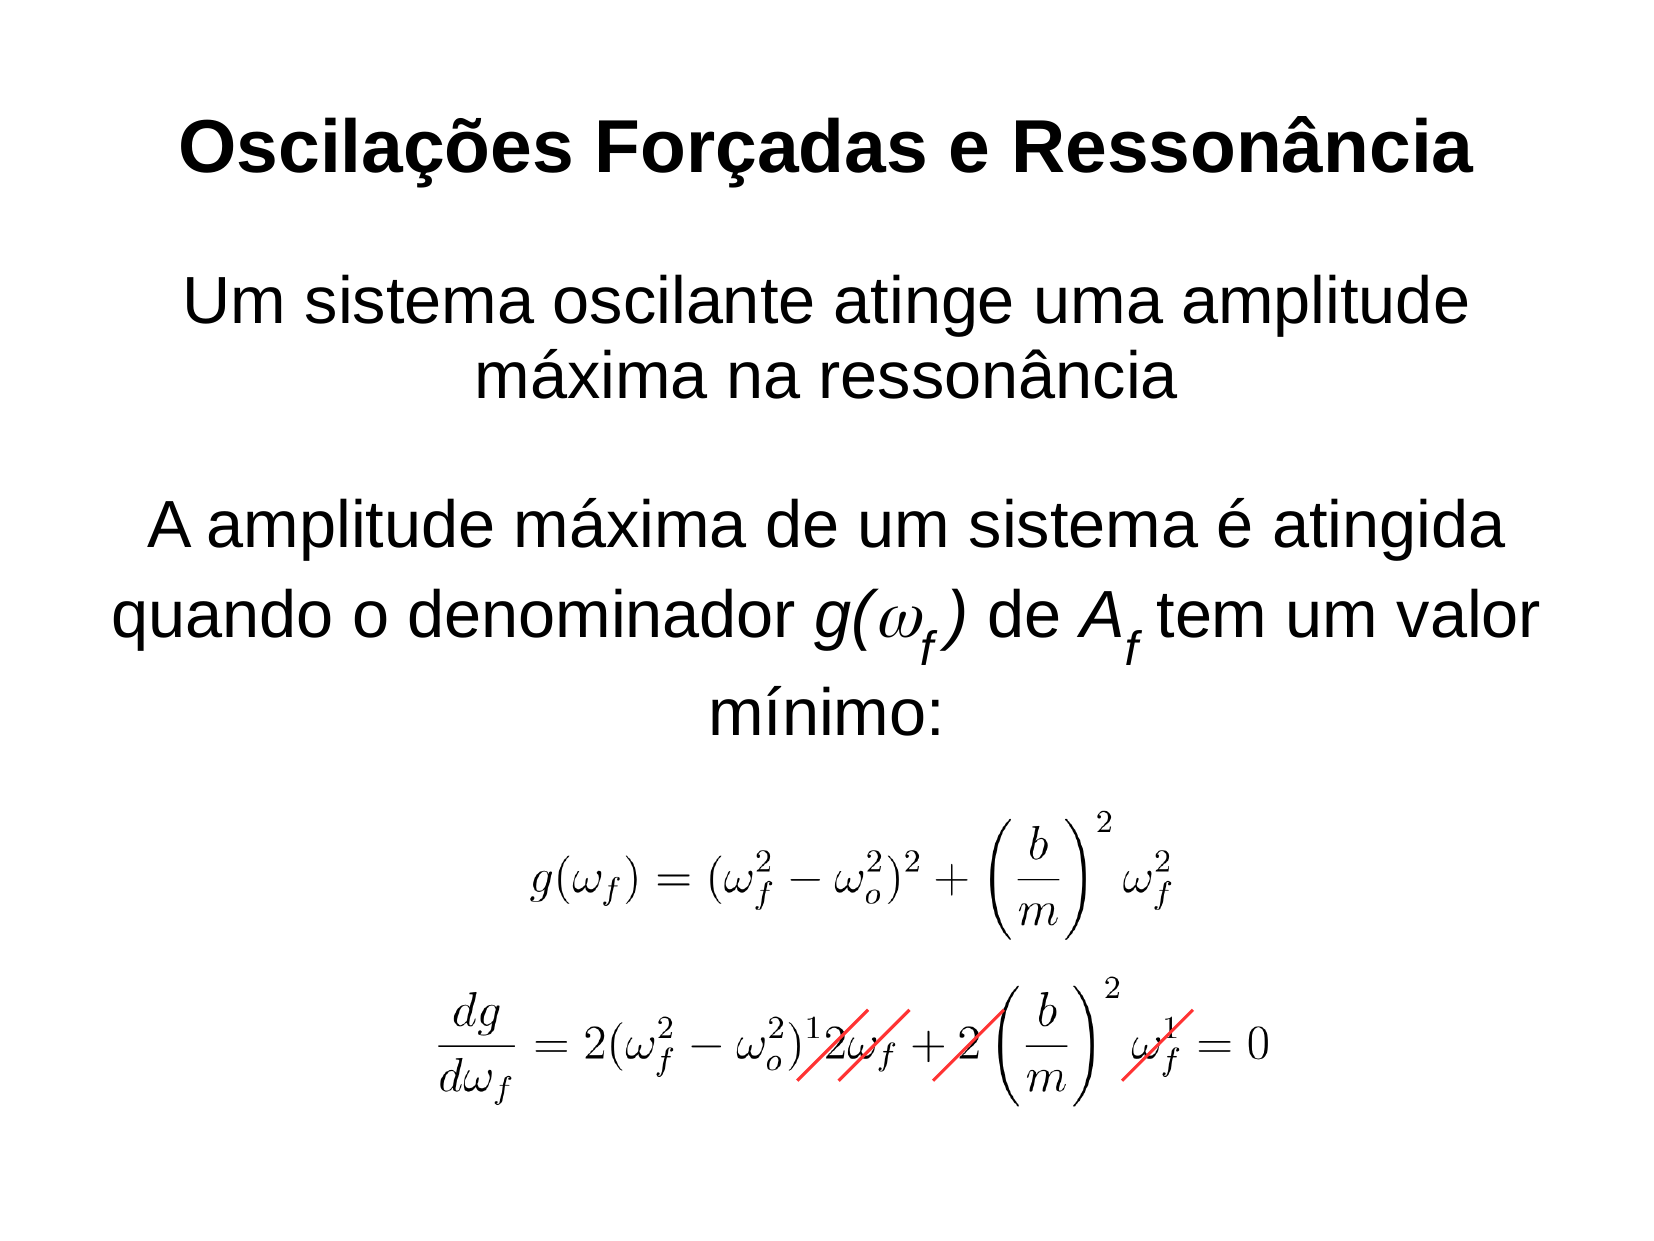

# Oscilações Forçadas e Ressonância
Um sistema oscilante atinge uma amplitude máxima na ressonância
A amplitude máxima de um sistema é atingida quando o denominador g(wf ) de Af tem um valor mínimo: